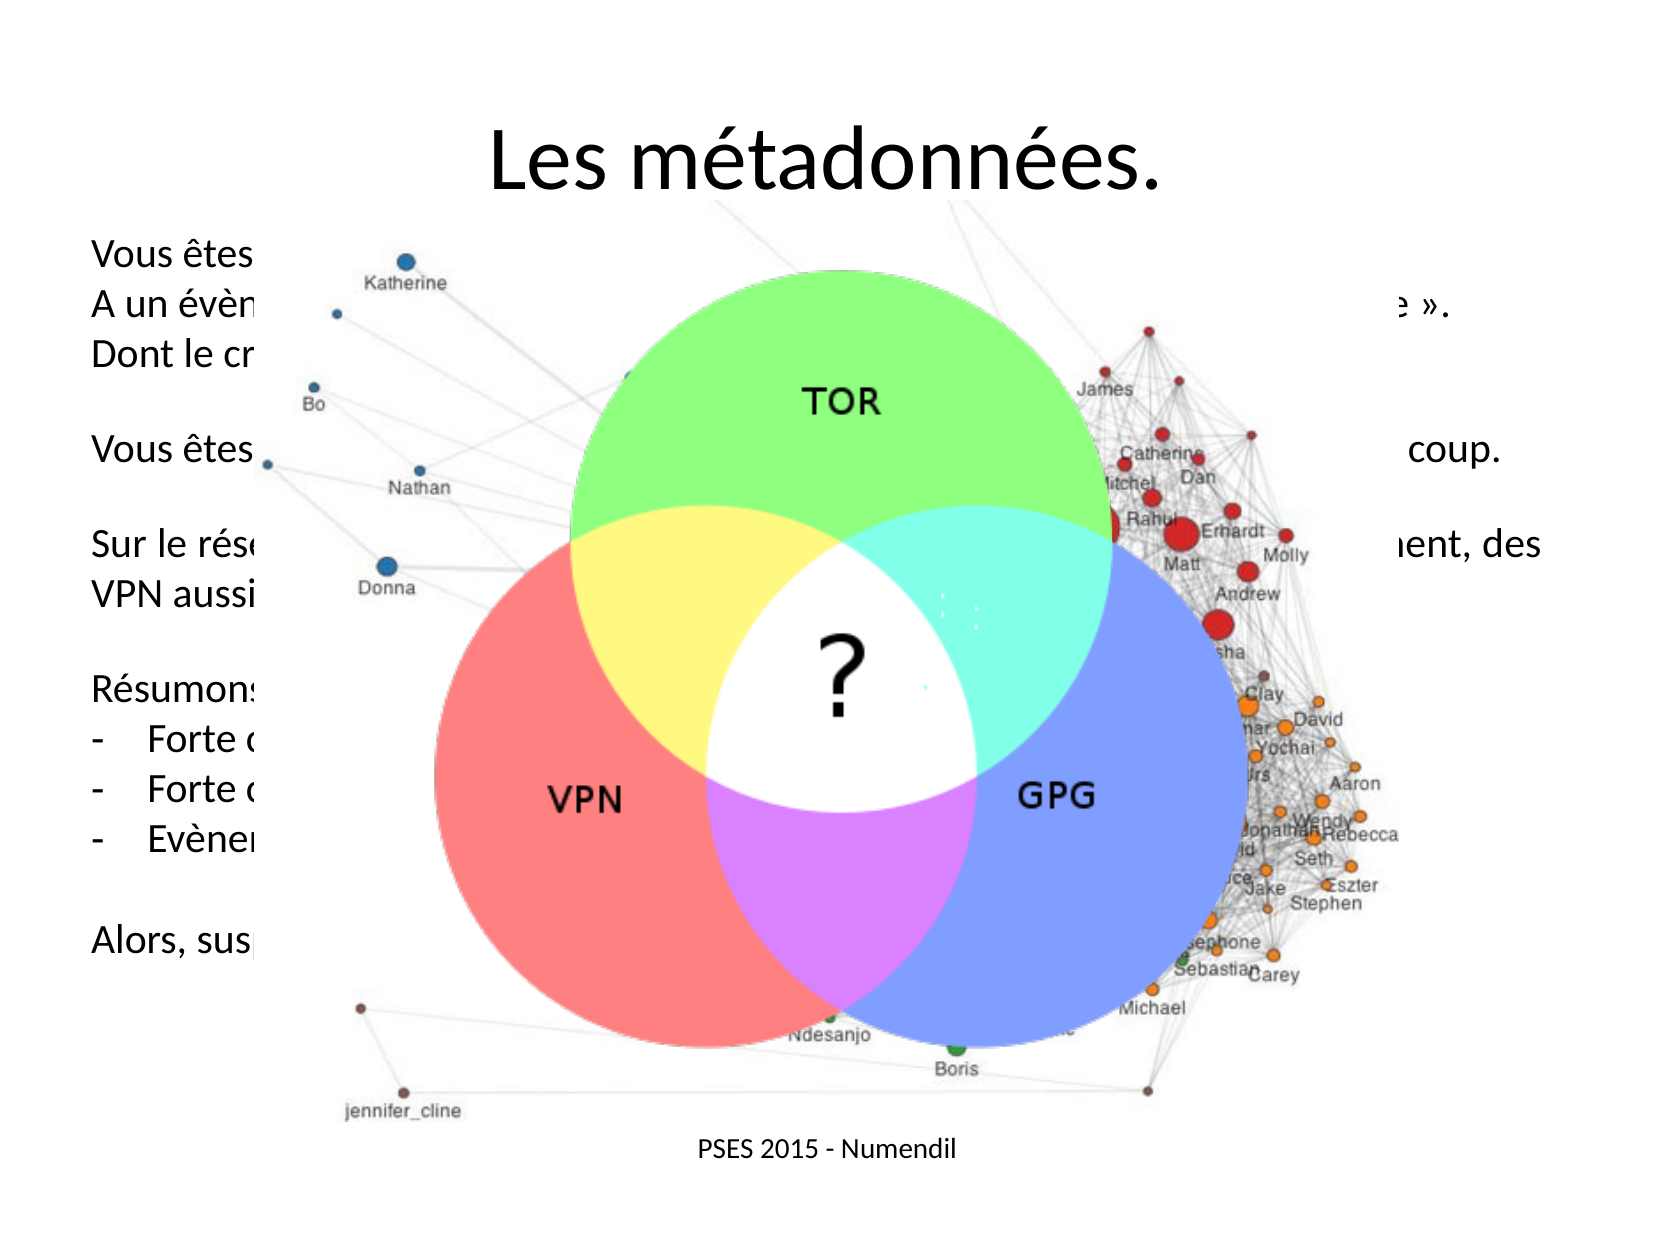

# Les métadonnées.
Vous êtes à Numa, avec beaucoup d’autres téléphones détectés.
A un évènement qui parle de « hacking », dont le nom est « Pas Sage en Seine ».
Dont le créateur est Bluetouff.
Vous êtes peut-être en mode avion : plein de téléphones ont « disparu » d’un coup.
Sur le réseau de Numa, « informaticiens » oblige, TOR est utilisé, GPG également, des VPN aussi. Ces mêmes outils utilisés par « les méchants ».
Résumons :
Forte concentration de personnes dans un même lieu.
Forte concentration d’outils de cryptographie
Evènement « manifestement » contestataire.
Alors, suspect ou pas?
PSES 2015 - Numendil
PSES 2015 - Numendil